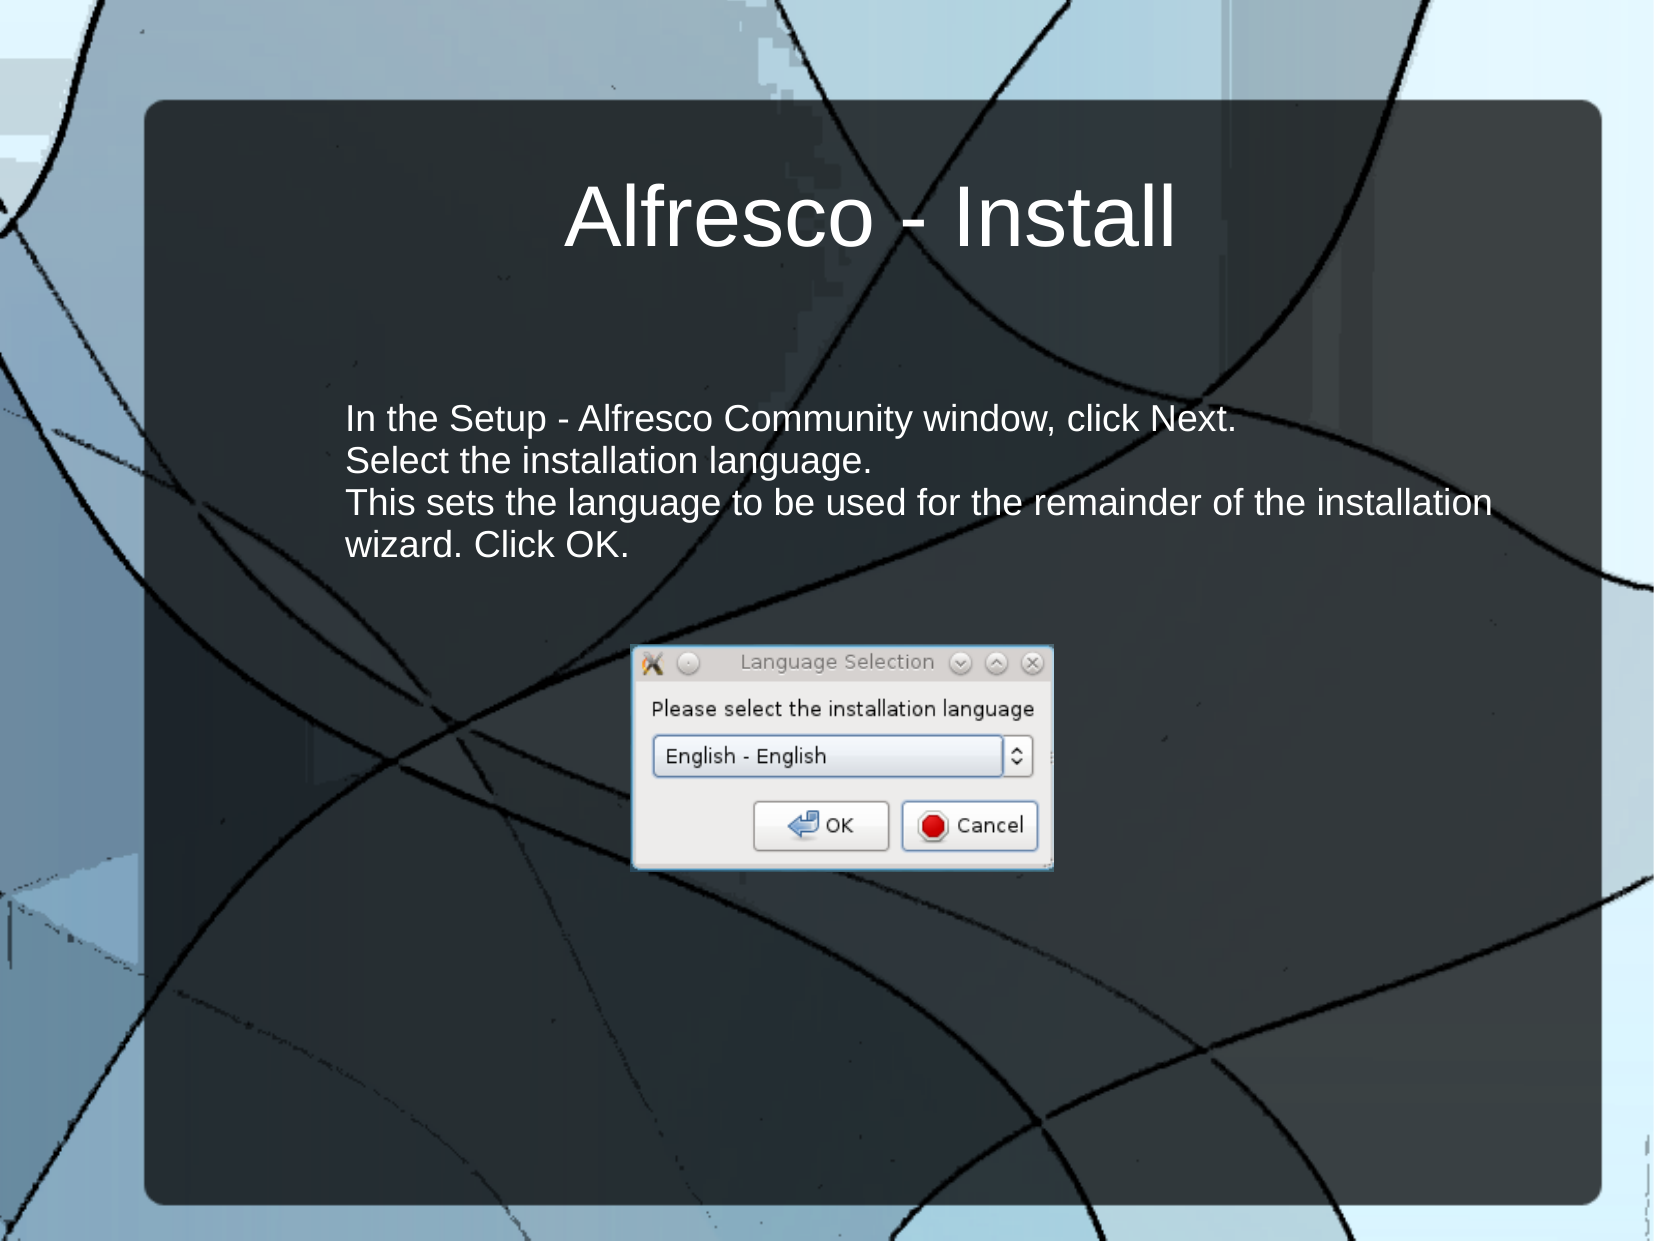

# Alfresco - Install
In the Setup - Alfresco Community window, click Next.
Select the installation language.
This sets the language to be used for the remainder of the installation wizard. Click OK.